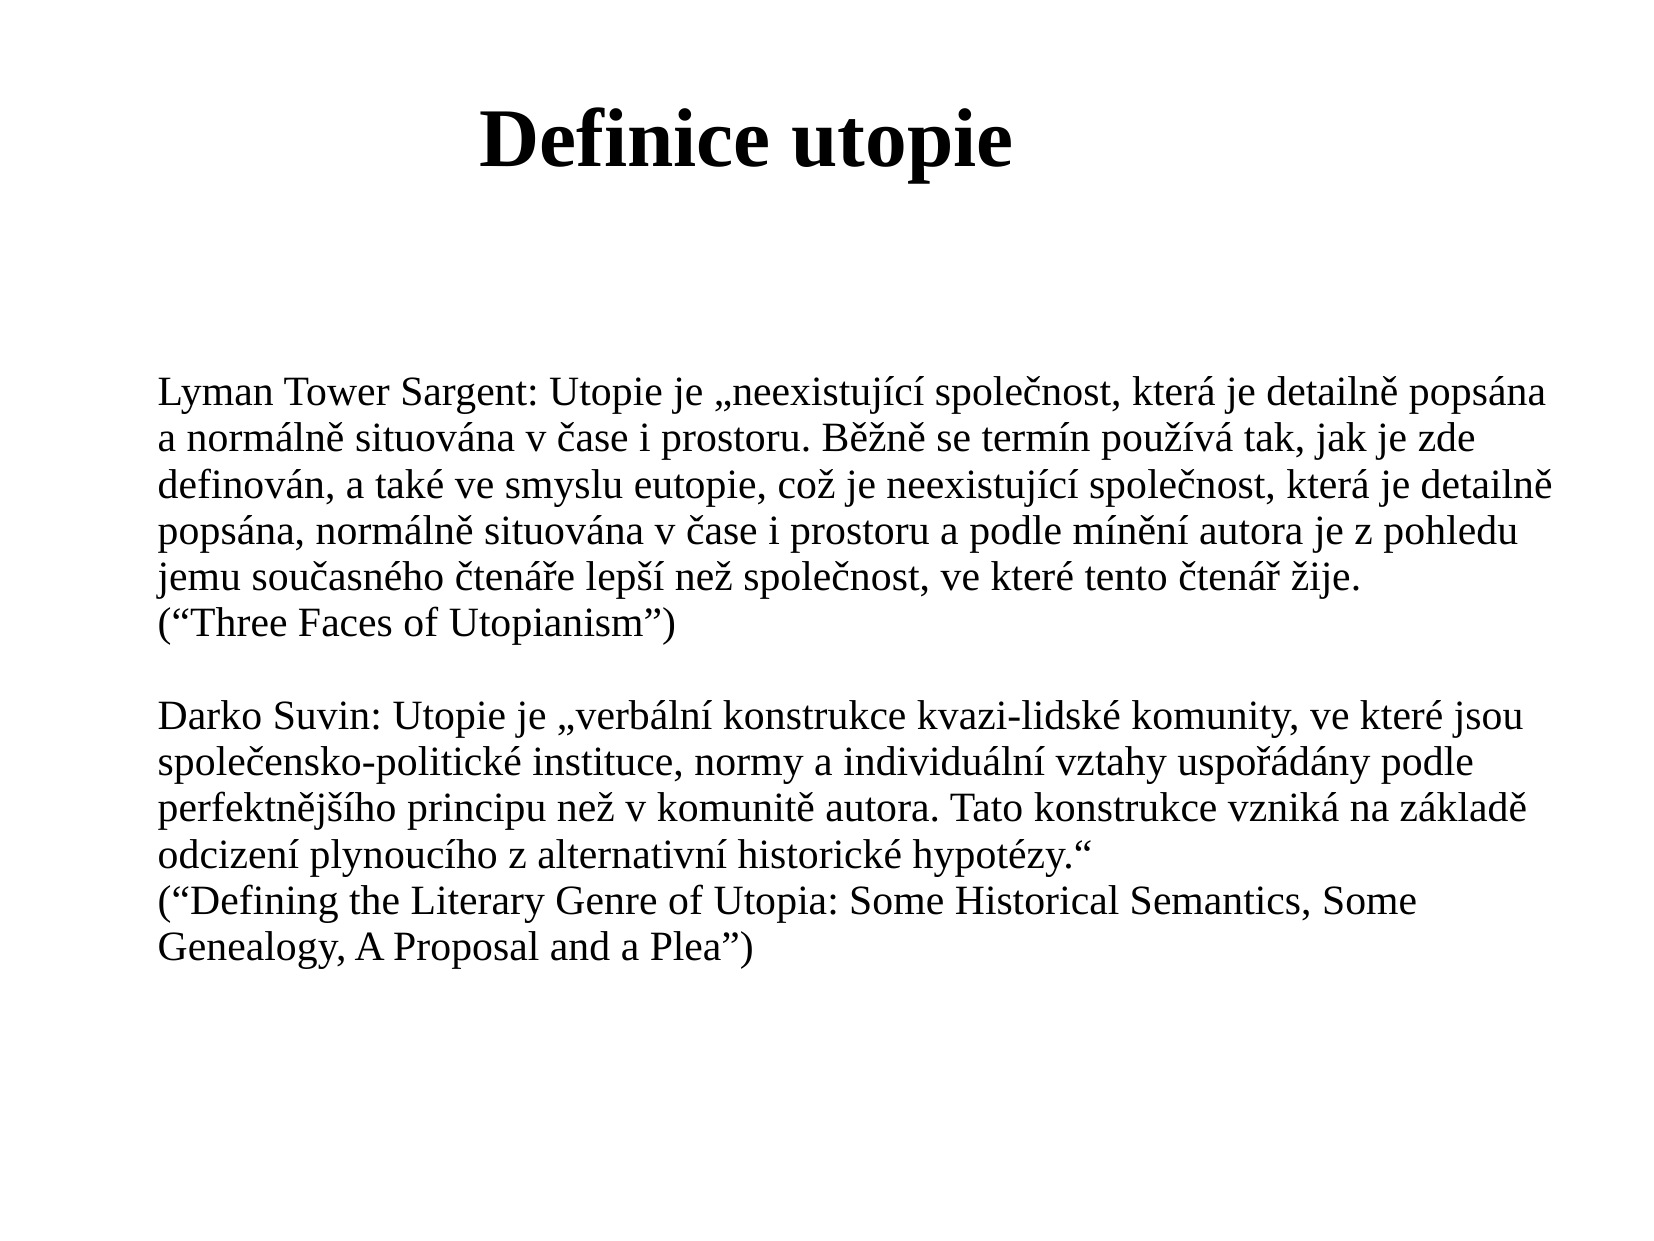

# Definice utopie
Lyman Tower Sargent: Utopie je „neexistující společnost, která je detailně popsána a normálně situována v čase i prostoru. Běžně se termín používá tak, jak je zde definován, a také ve smyslu eutopie, což je neexistující společnost, která je detailně popsána, normálně situována v čase i prostoru a podle mínění autora je z pohledu jemu současného čtenáře lepší než společnost, ve které tento čtenář žije.
(“Three Faces of Utopianism”)
Darko Suvin: Utopie je „verbální konstrukce kvazi‐lidské komunity, ve které jsou společensko-politické instituce, normy a individuální vztahy uspořádány podle perfektnějšího principu než v komunitě autora. Tato konstrukce vzniká na základě odcizení plynoucího z alternativní historické hypotézy.“
(“Defining the Literary Genre of Utopia: Some Historical Semantics, Some Genealogy, A Proposal and a Plea”)